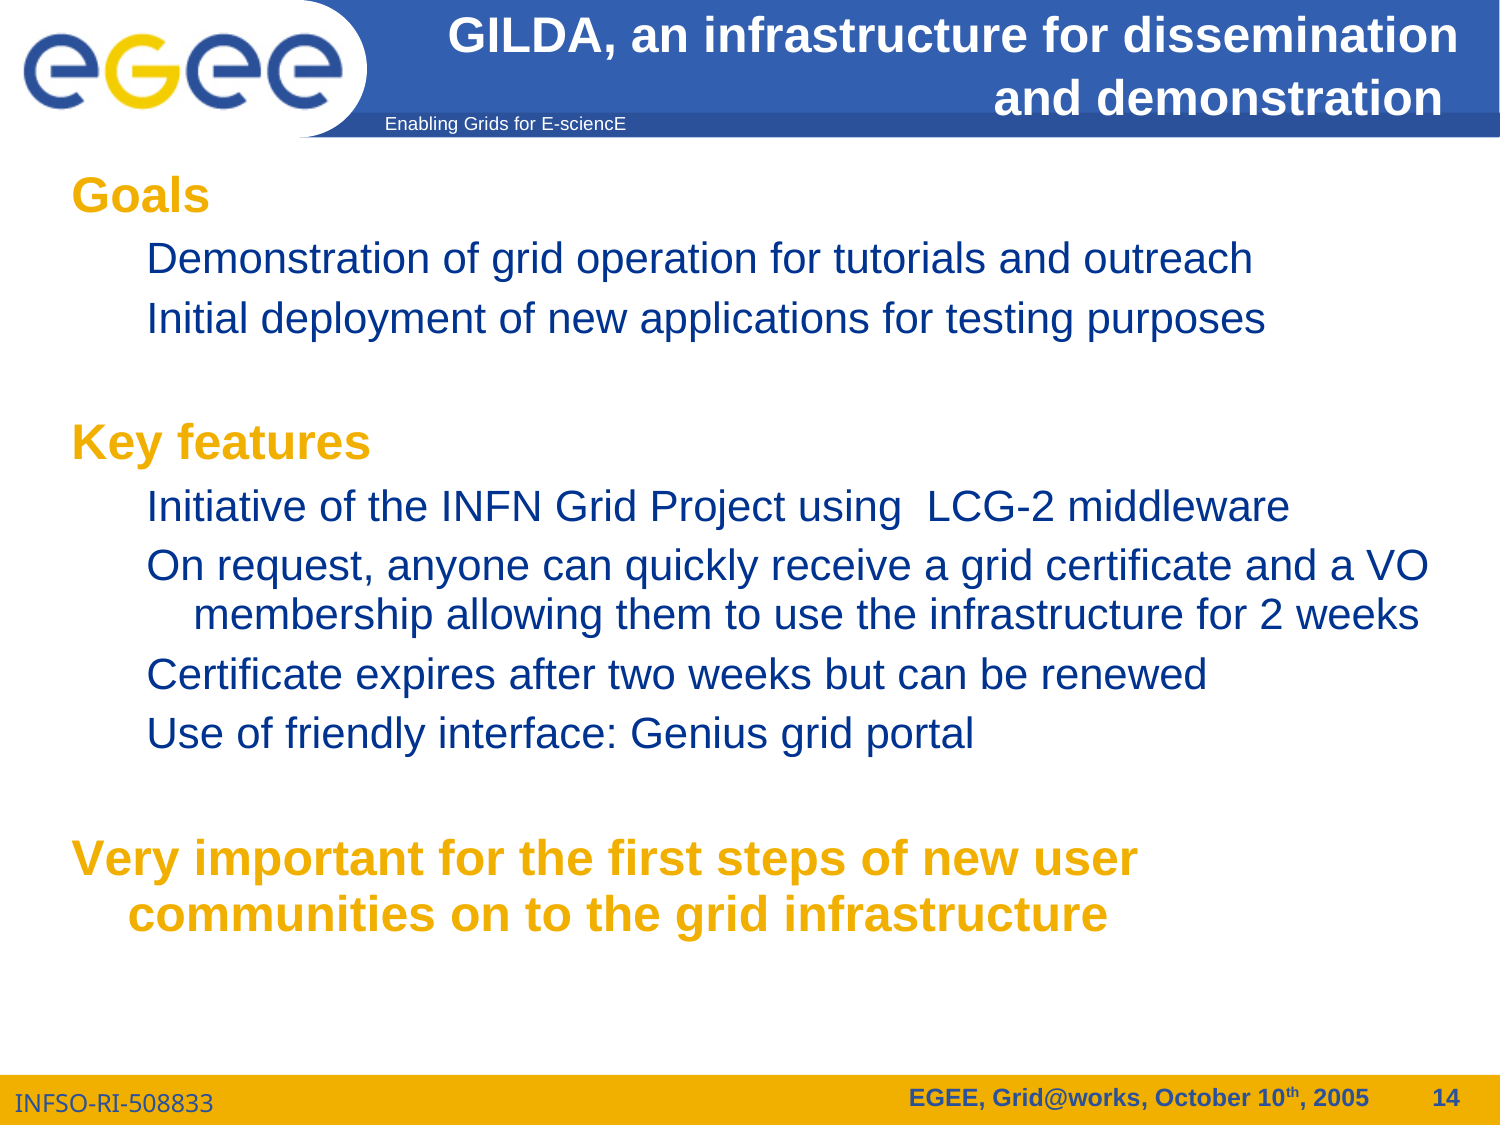

# GILDA, an infrastructure for dissemination and demonstration
Goals
Demonstration of grid operation for tutorials and outreach
Initial deployment of new applications for testing purposes
Key features
Initiative of the INFN Grid Project using LCG-2 middleware
On request, anyone can quickly receive a grid certificate and a VO membership allowing them to use the infrastructure for 2 weeks
Certificate expires after two weeks but can be renewed
Use of friendly interface: Genius grid portal
Very important for the first steps of new user communities on to the grid infrastructure
MIE 2005 Healthgrid workshop, Geneva, August 2005
14